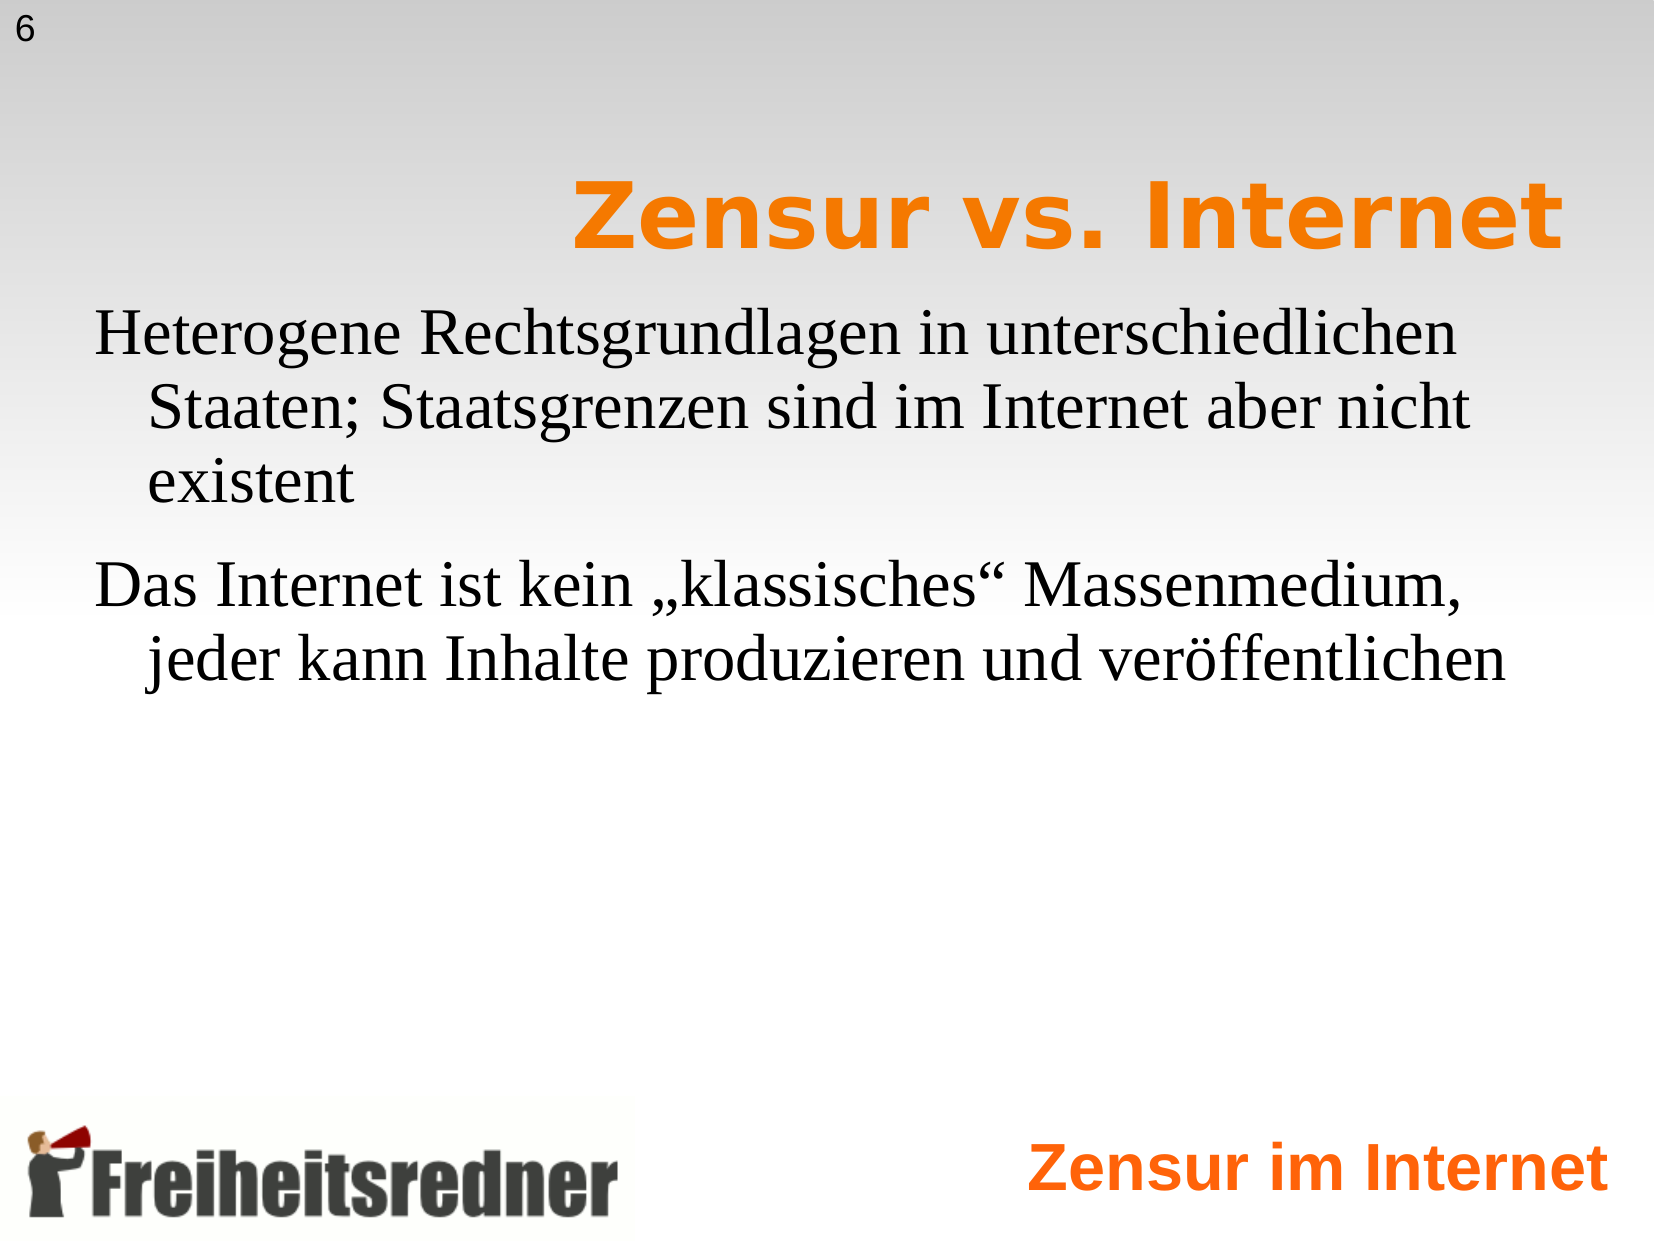

# Zensur vs. Internet
Heterogene Rechtsgrundlagen in unterschiedlichen Staaten; Staatsgrenzen sind im Internet aber nicht existent
Das Internet ist kein „klassisches“ Massenmedium, jeder kann Inhalte produzieren und veröffentlichen